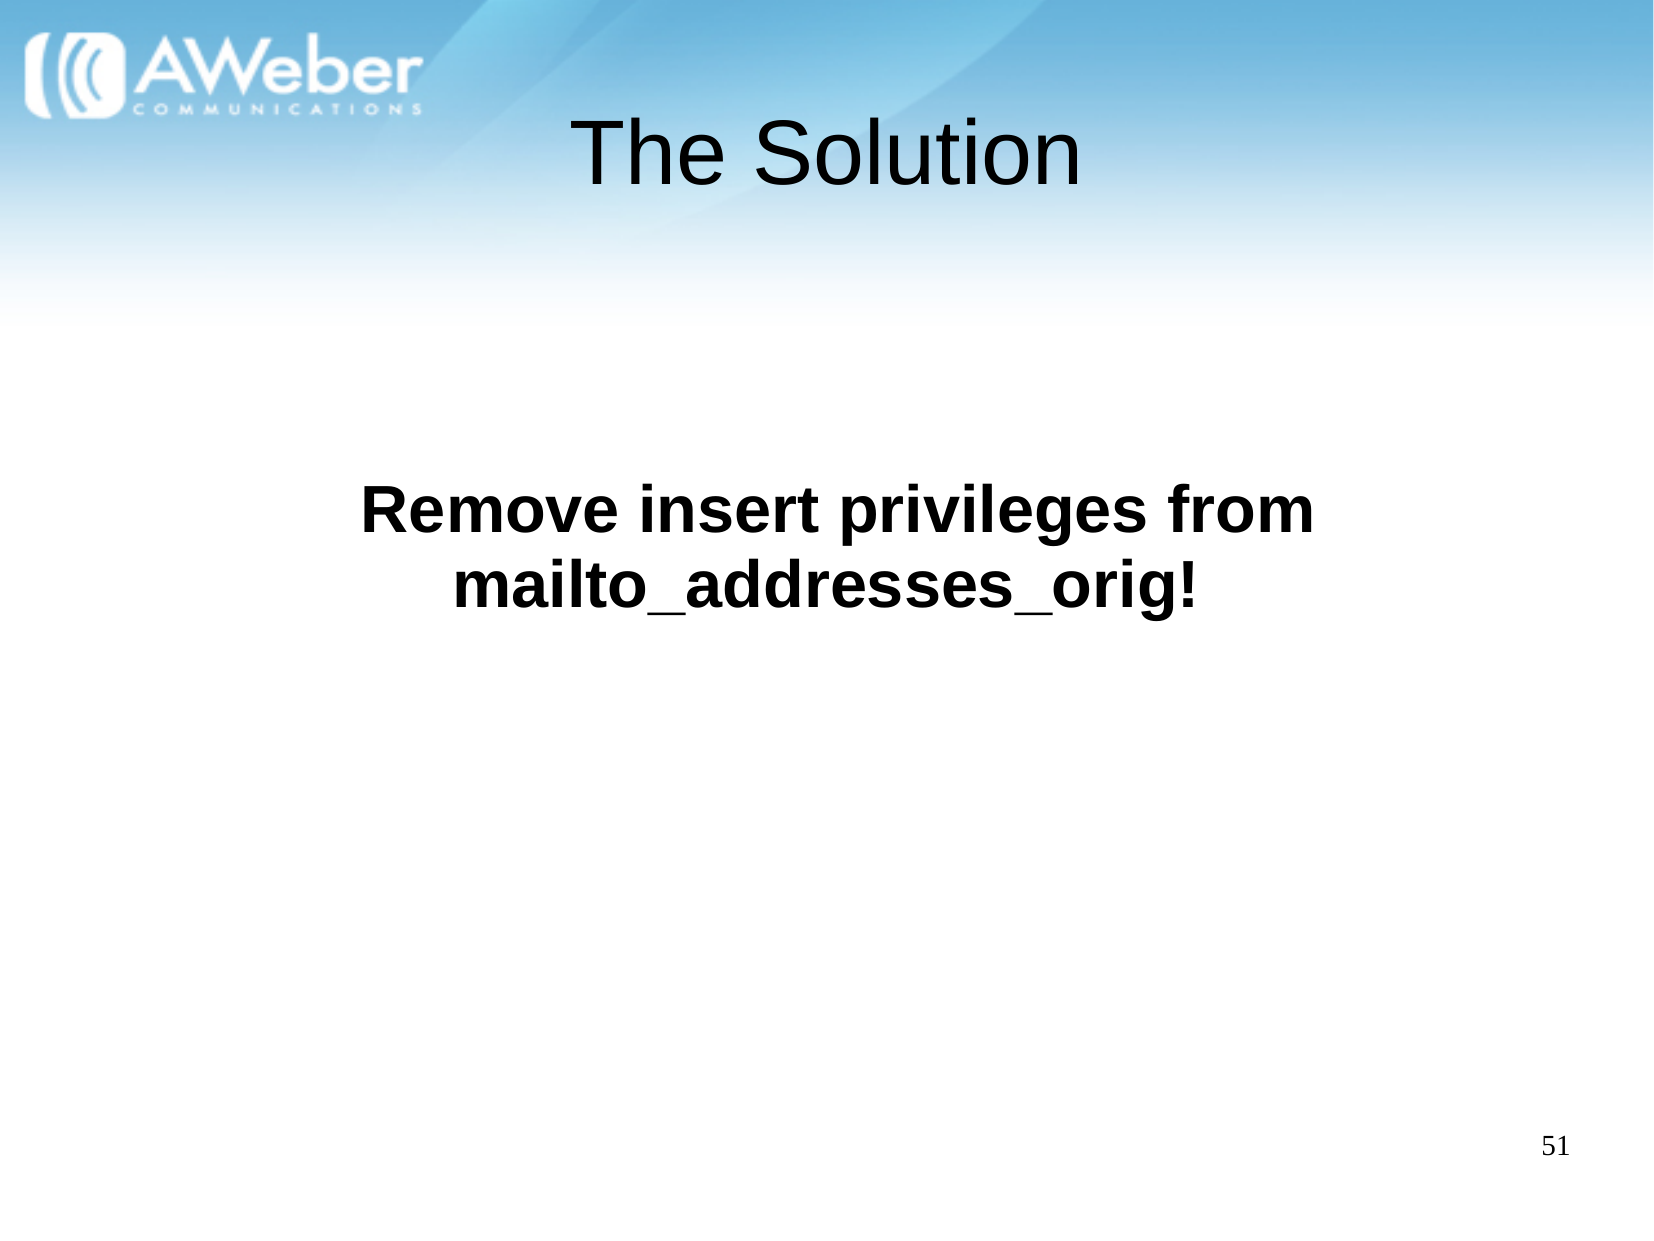

# The Solution
Remove insert privileges from mailto_addresses_orig!
51